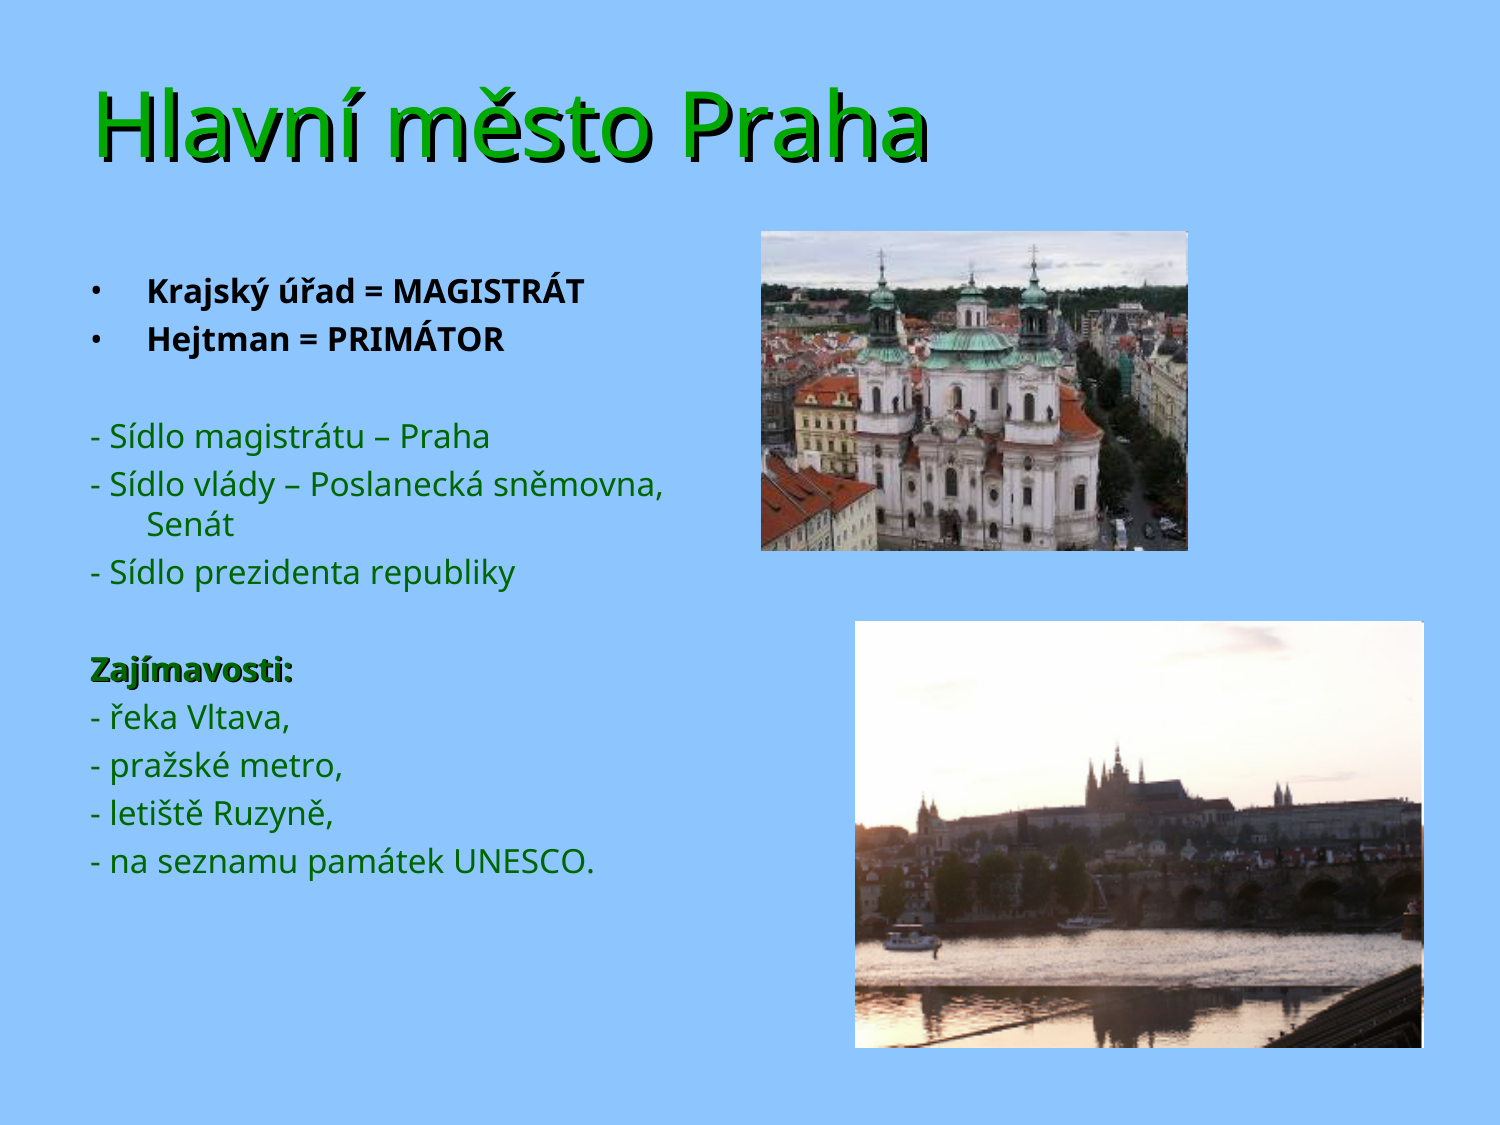

# Hlavní město Praha
Krajský úřad = MAGISTRÁT
Hejtman = PRIMÁTOR
- Sídlo magistrátu – Praha
- Sídlo vlády – Poslanecká sněmovna, Senát
- Sídlo prezidenta republiky
Zajímavosti:
- řeka Vltava,
- pražské metro,
- letiště Ruzyně,
- na seznamu památek UNESCO.